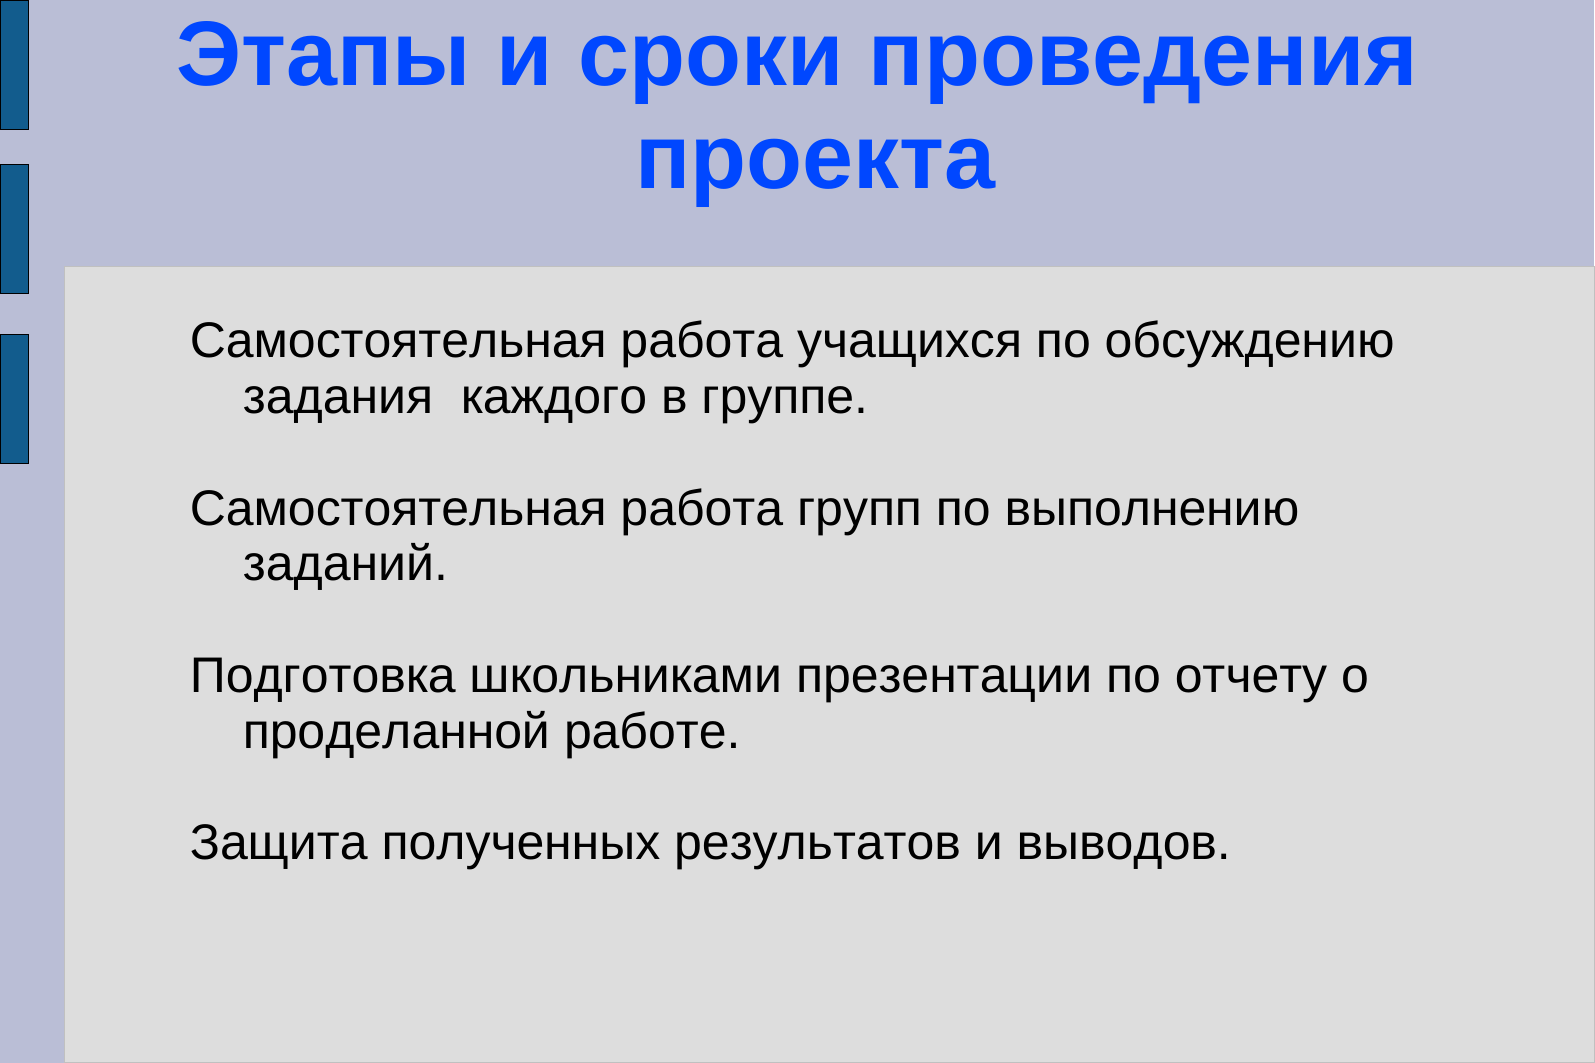

# Этапы и сроки проведения проекта
Самостоятельная работа учащихся по обсуждению задания каждого в группе.
Самостоятельная работа групп по выполнению заданий.
Подготовка школьниками презентации по отчету о проделанной работе.
Защита полученных результатов и выводов.